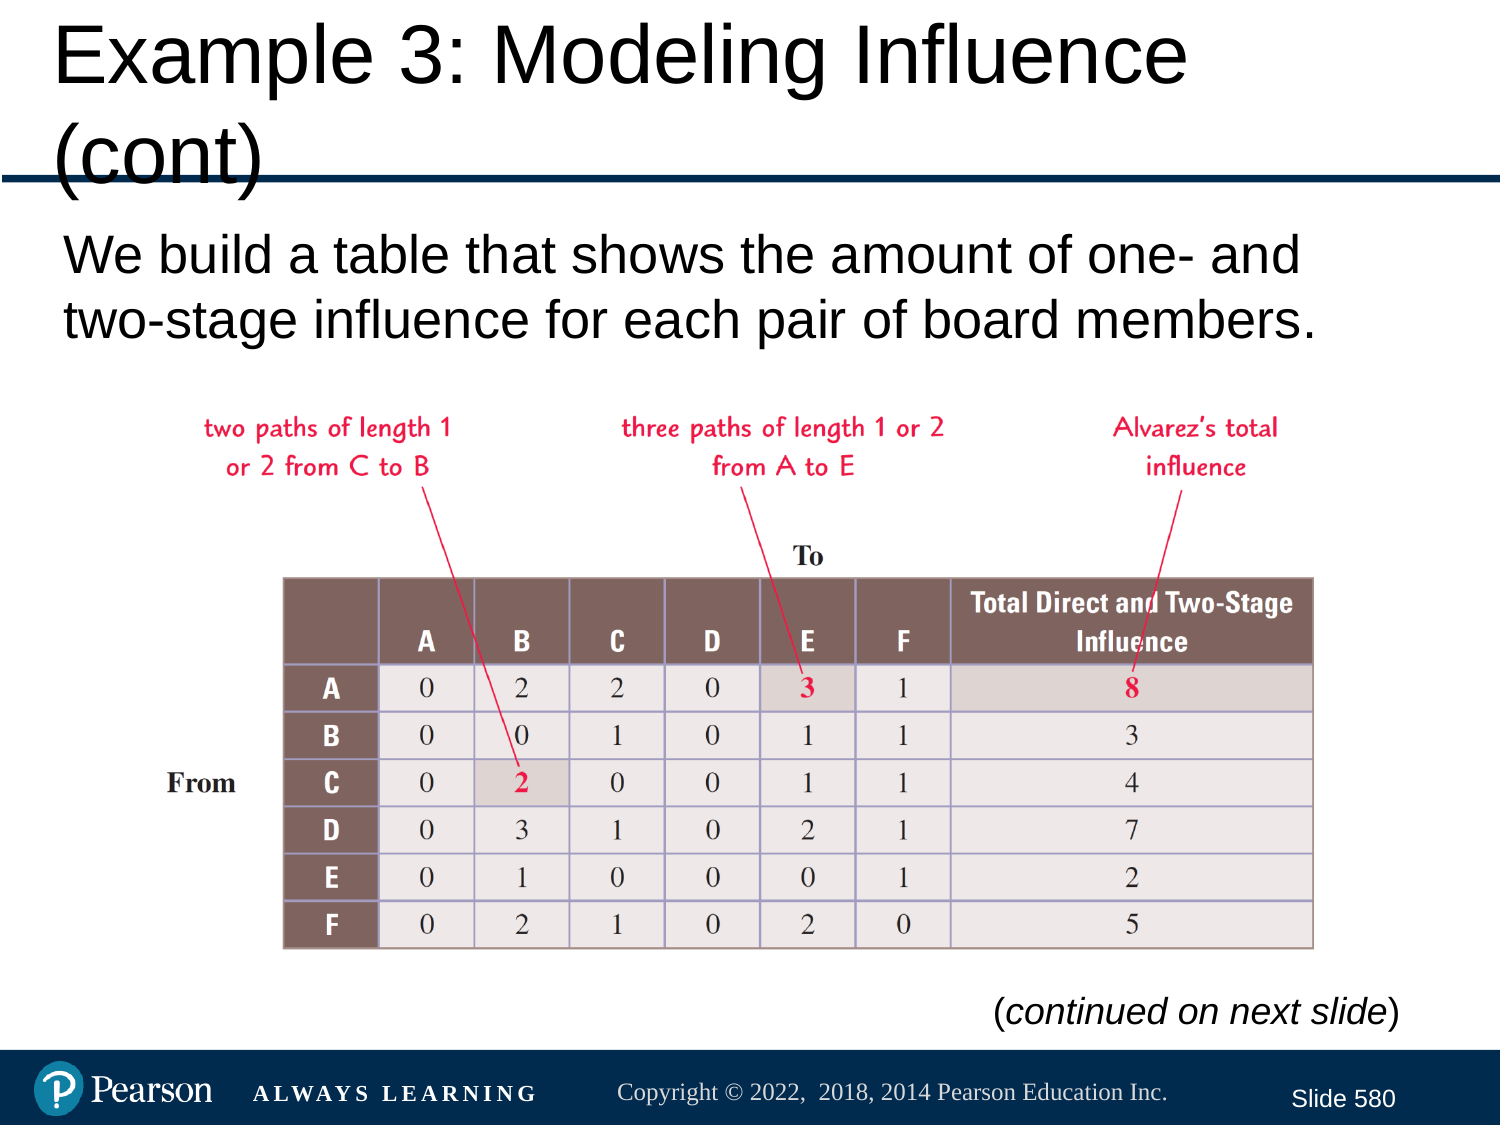

Example 3: Modeling Influence (cont)
We build a table that shows the amount of one- and two-stage influence for each pair of board members.
(continued on next slide)